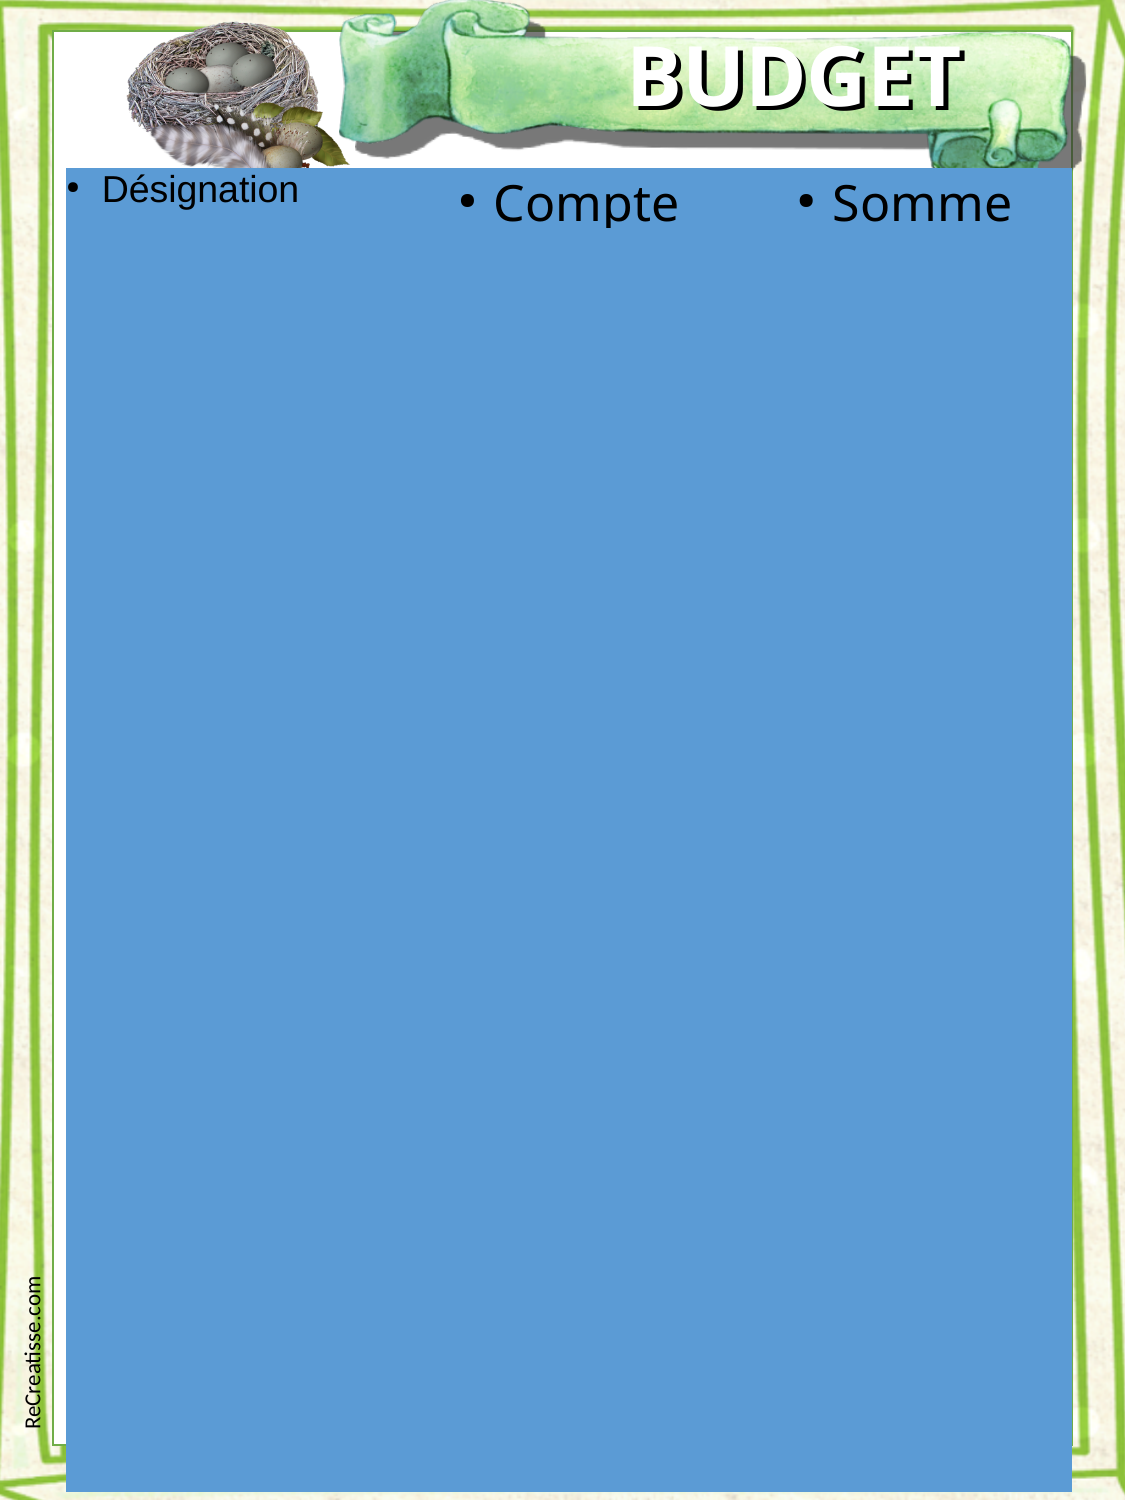

BUDGET
| Désignation | Compte | Somme |
| --- | --- | --- |
| | | |
| | | |
| | | |
| | | |
| | | |
| | | |
| | | |
| | | |
| | | |
| | | |
| | | |
| | | |
| | | |
| | | |
| | | |
| | | |
| | | |
| | | |
| | | |
| | | |
| | | |
ReCreatisse.com